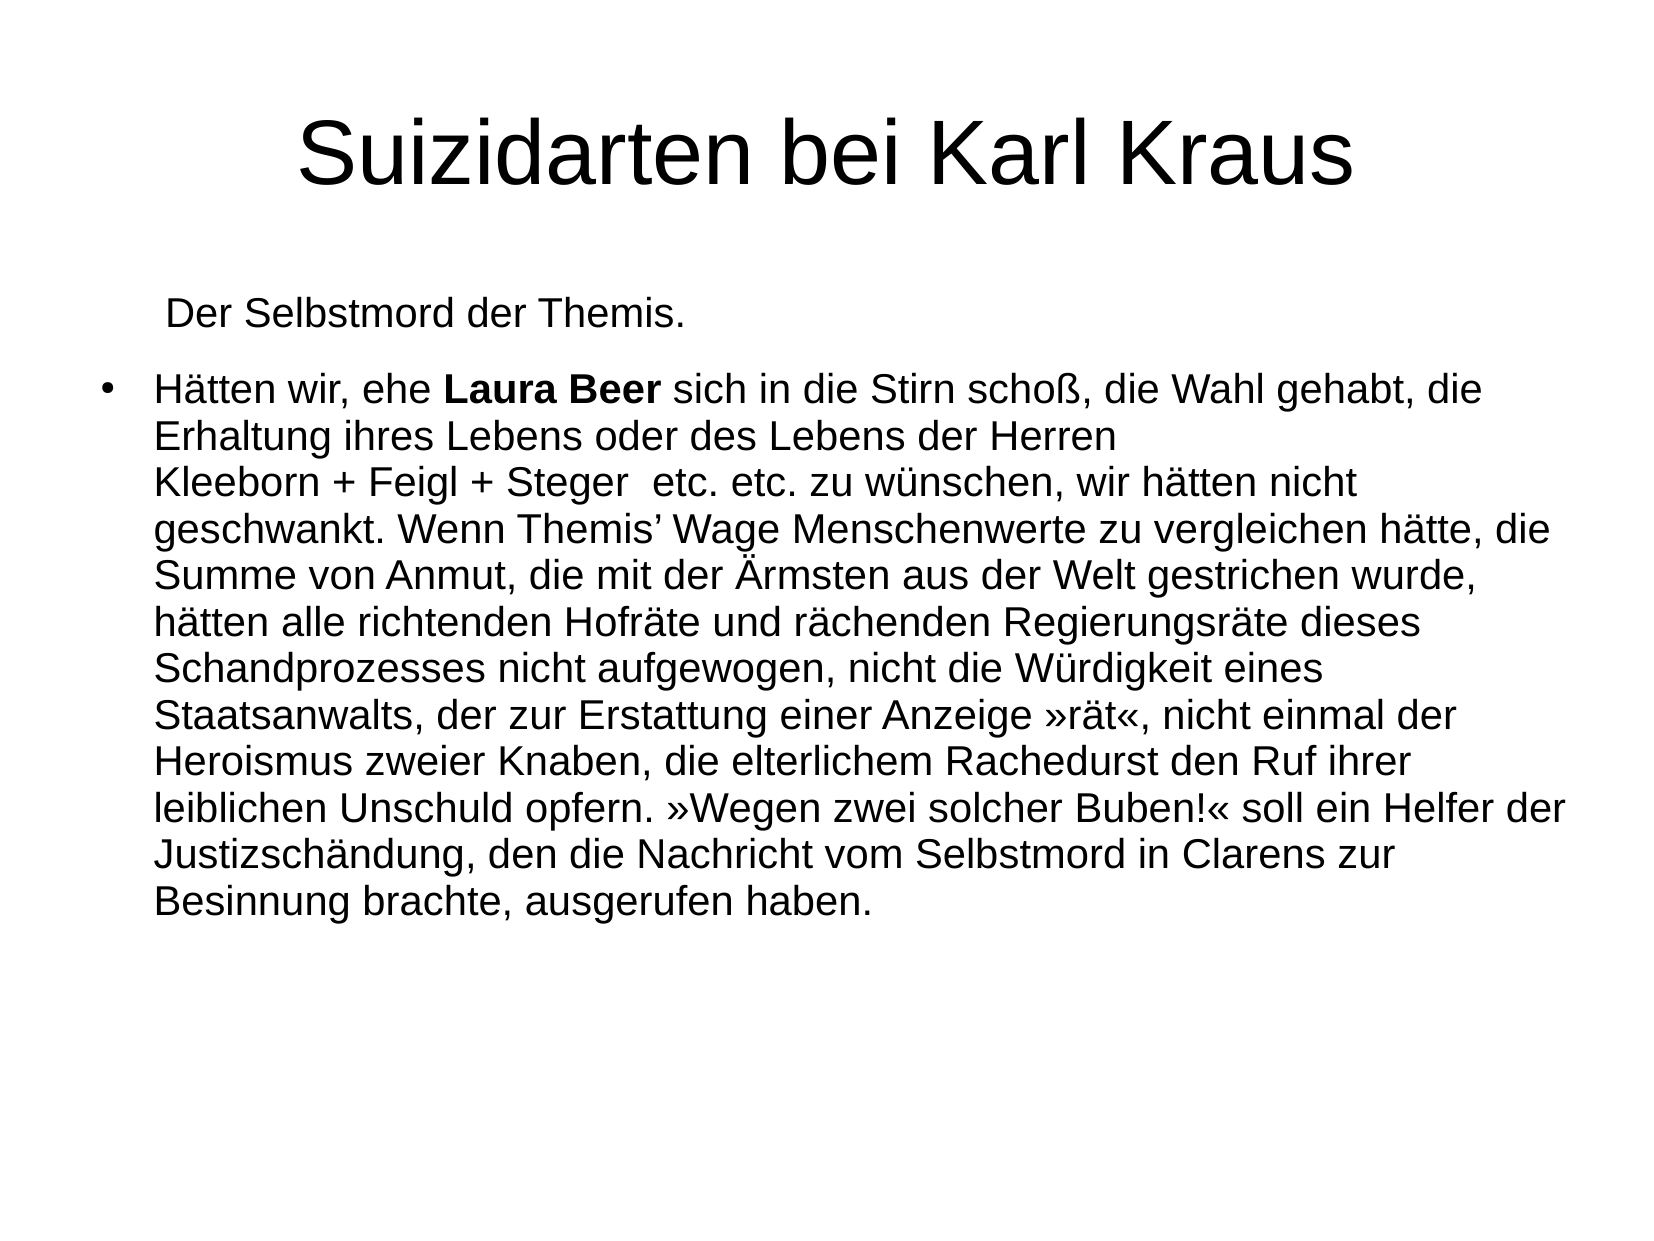

# Suizidarten bei Karl Kraus
 Der Selbstmord der Themis.
Hätten wir, ehe Laura Beer sich in die Stirn schoß, die Wahl gehabt, die Erhaltung ihres Lebens oder des Lebens der Herren Kleeborn + Feigl + Steger etc. etc. zu wünschen, wir hätten nicht geschwankt. Wenn Themis’ Wage Menschenwerte zu vergleichen hätte, die Summe von Anmut, die mit der Ärmsten aus der Welt gestrichen wurde, hätten alle richtenden Hofräte und rächenden Regierungsräte dieses Schandprozesses nicht aufgewogen, nicht die Würdigkeit eines Staatsanwalts, der zur Erstattung einer Anzeige »rät«, nicht einmal der Heroismus zweier Knaben, die elterlichem Rachedurst den Ruf ihrer leiblichen Unschuld opfern. »Wegen zwei solcher Buben!« soll ein Helfer der Justizschändung, den die Nachricht vom Selbstmord in Clarens zur Besinnung brachte, ausgerufen haben.